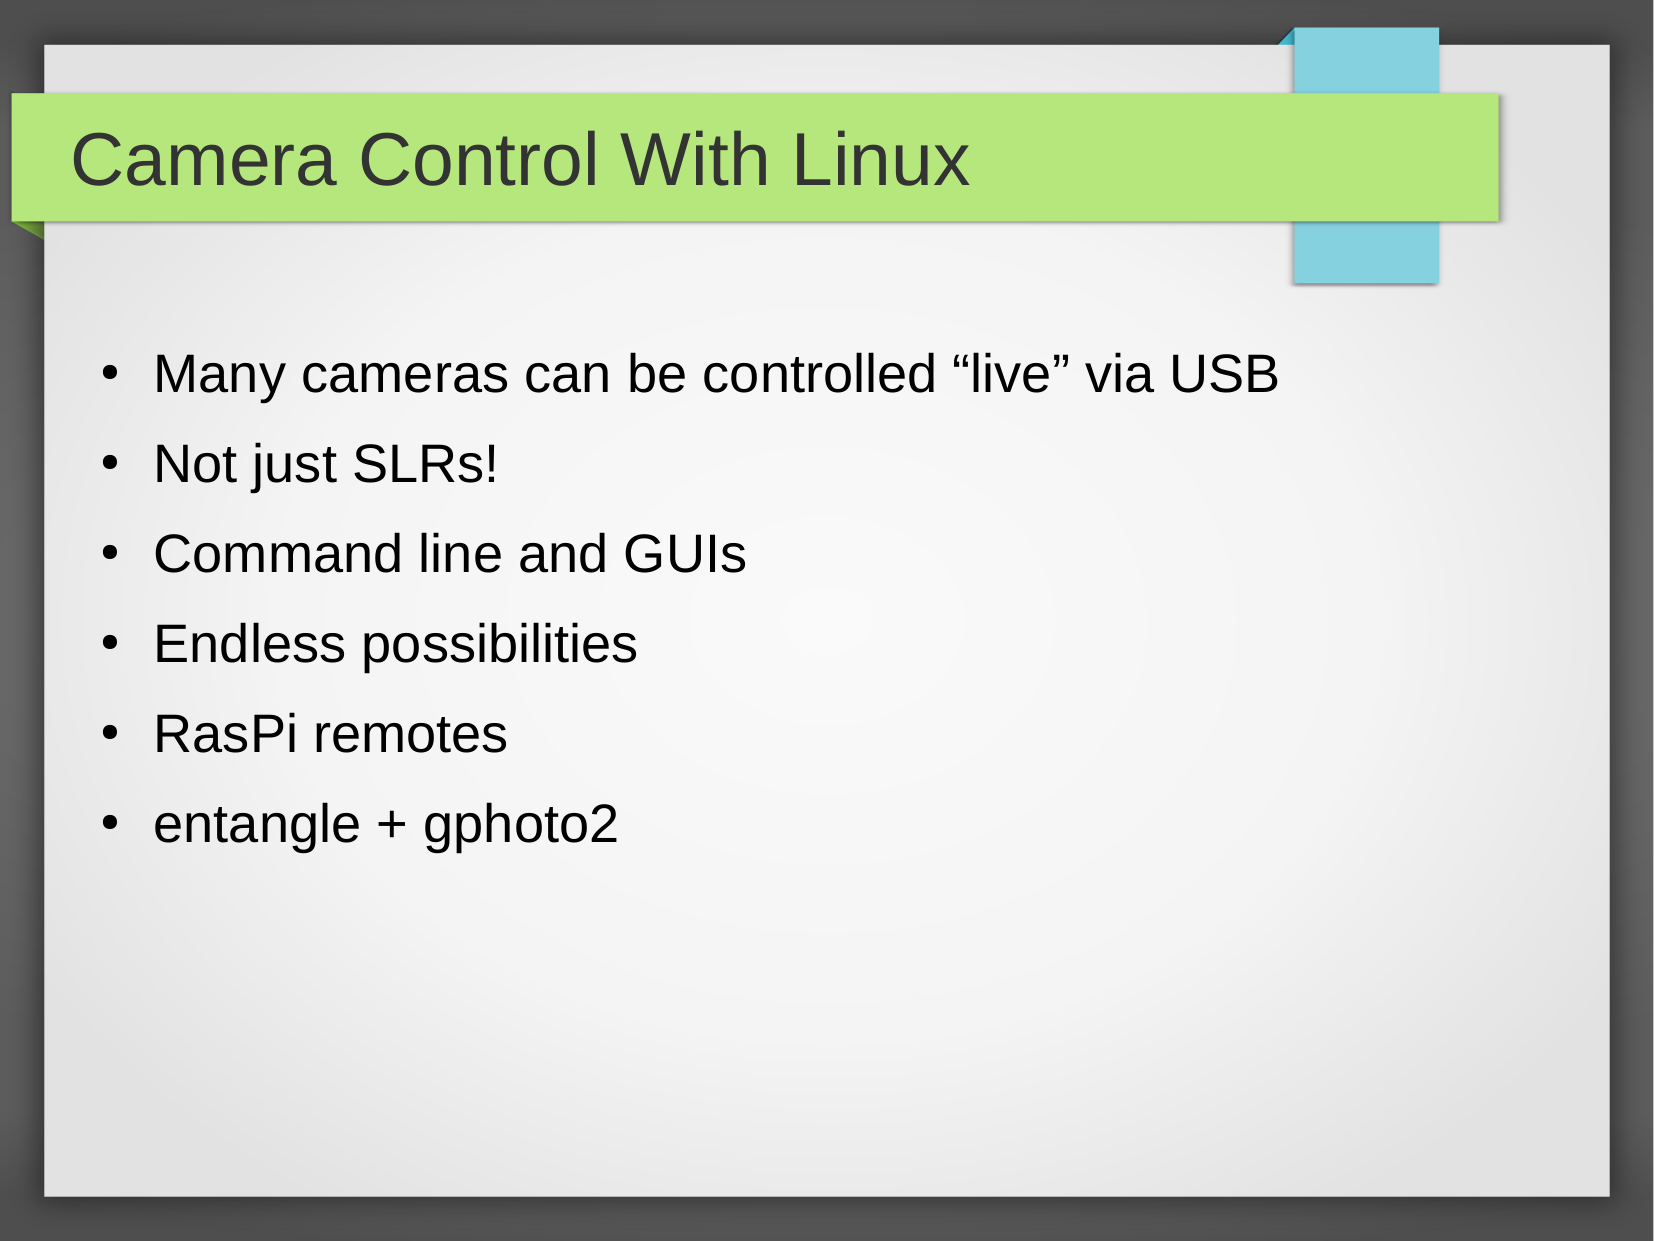

# Camera Control With Linux
Many cameras can be controlled “live” via USB
Not just SLRs!
Command line and GUIs
Endless possibilities
RasPi remotes
entangle + gphoto2